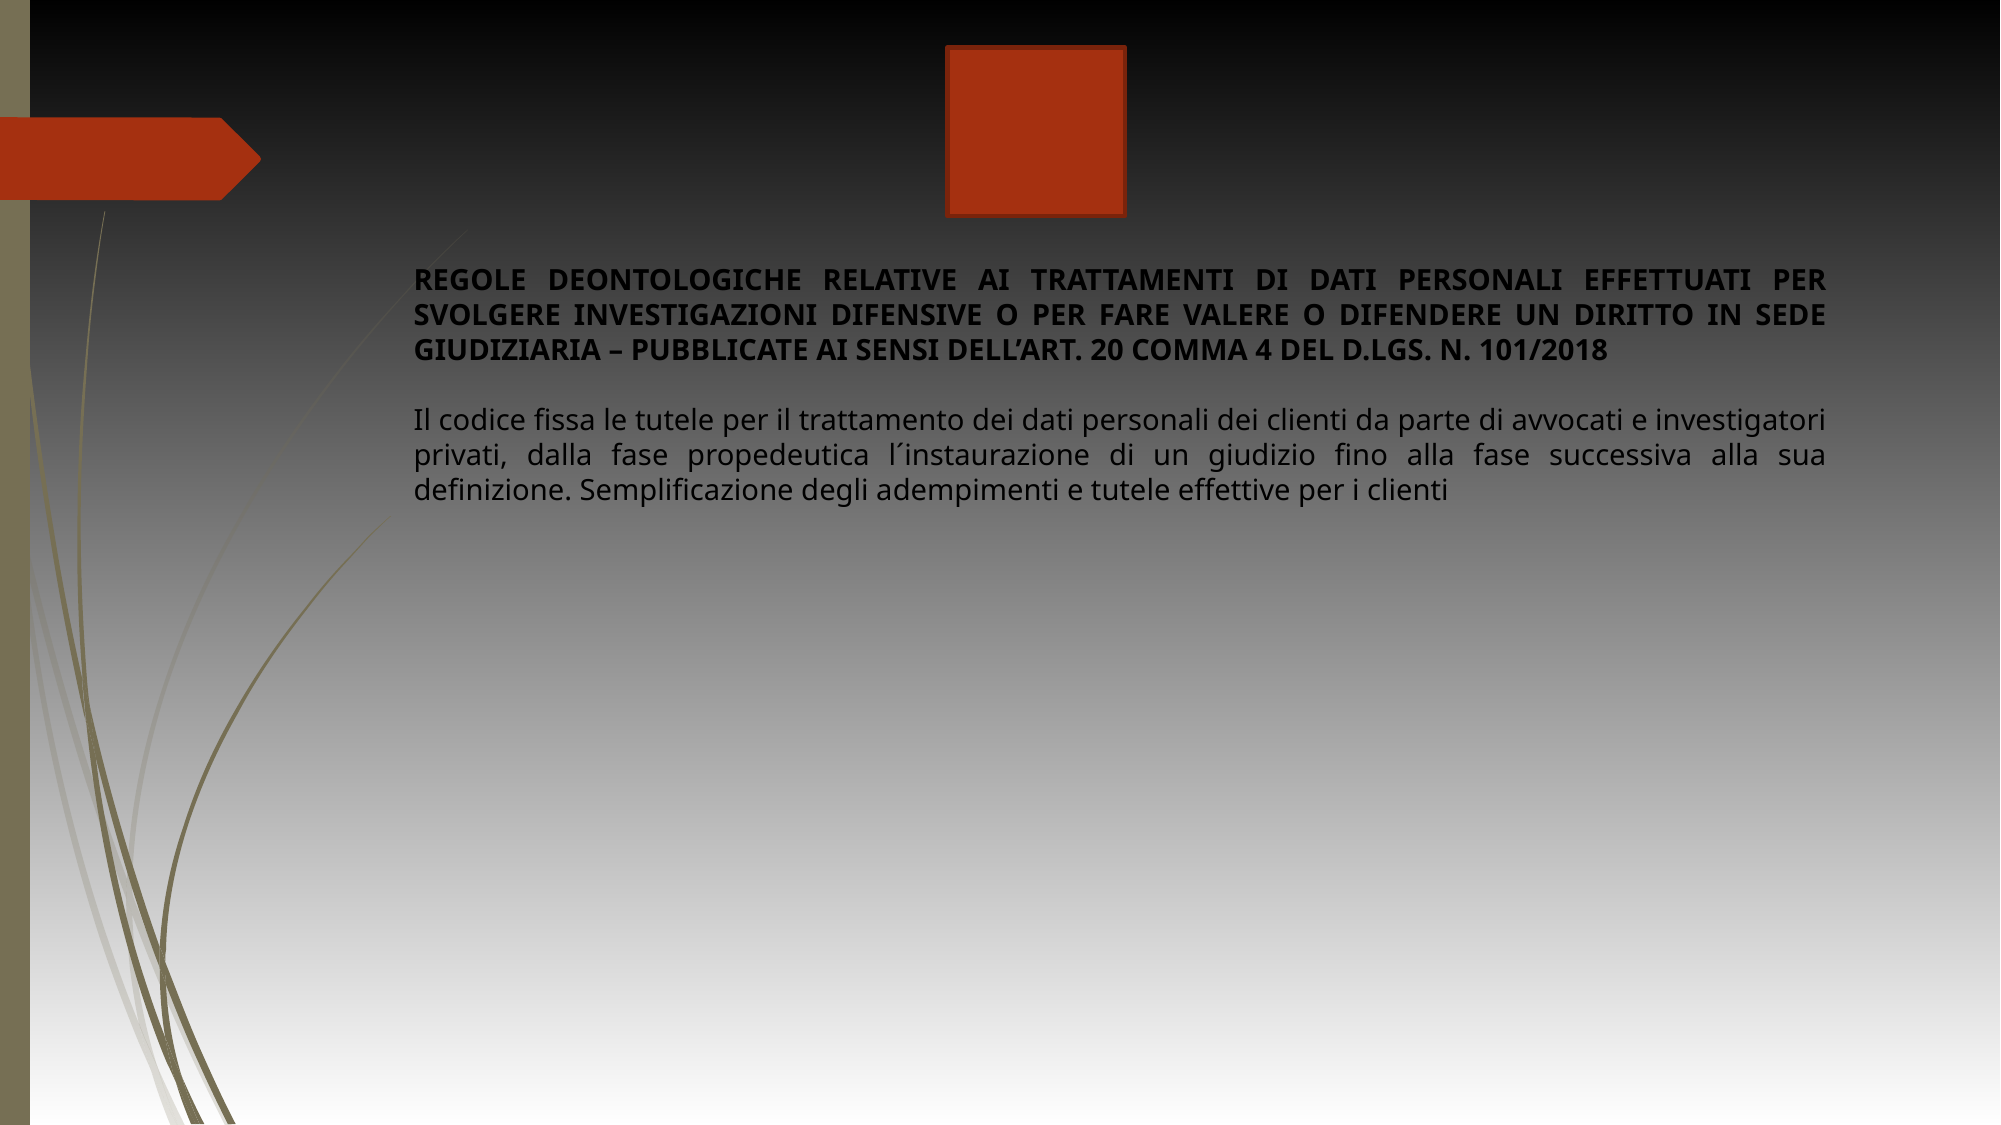

# REGOLE DEONTOLOGICHE RELATIVE AI TRATTAMENTI DI DATI PERSONALI EFFETTUATI PER SVOLGERE INVESTIGAZIONI DIFENSIVE O PER FARE VALERE O DIFENDERE UN DIRITTO IN SEDE GIUDIZIARIA – PUBBLICATE AI SENSI DELL’ART. 20 COMMA 4 DEL D.LGS. N. 101/2018
Il codice fissa le tutele per il trattamento dei dati personali dei clienti da parte di avvocati e investigatori privati, dalla fase propedeutica l´instaurazione di un giudizio fino alla fase successiva alla sua definizione. Semplificazione degli adempimenti e tutele effettive per i clienti